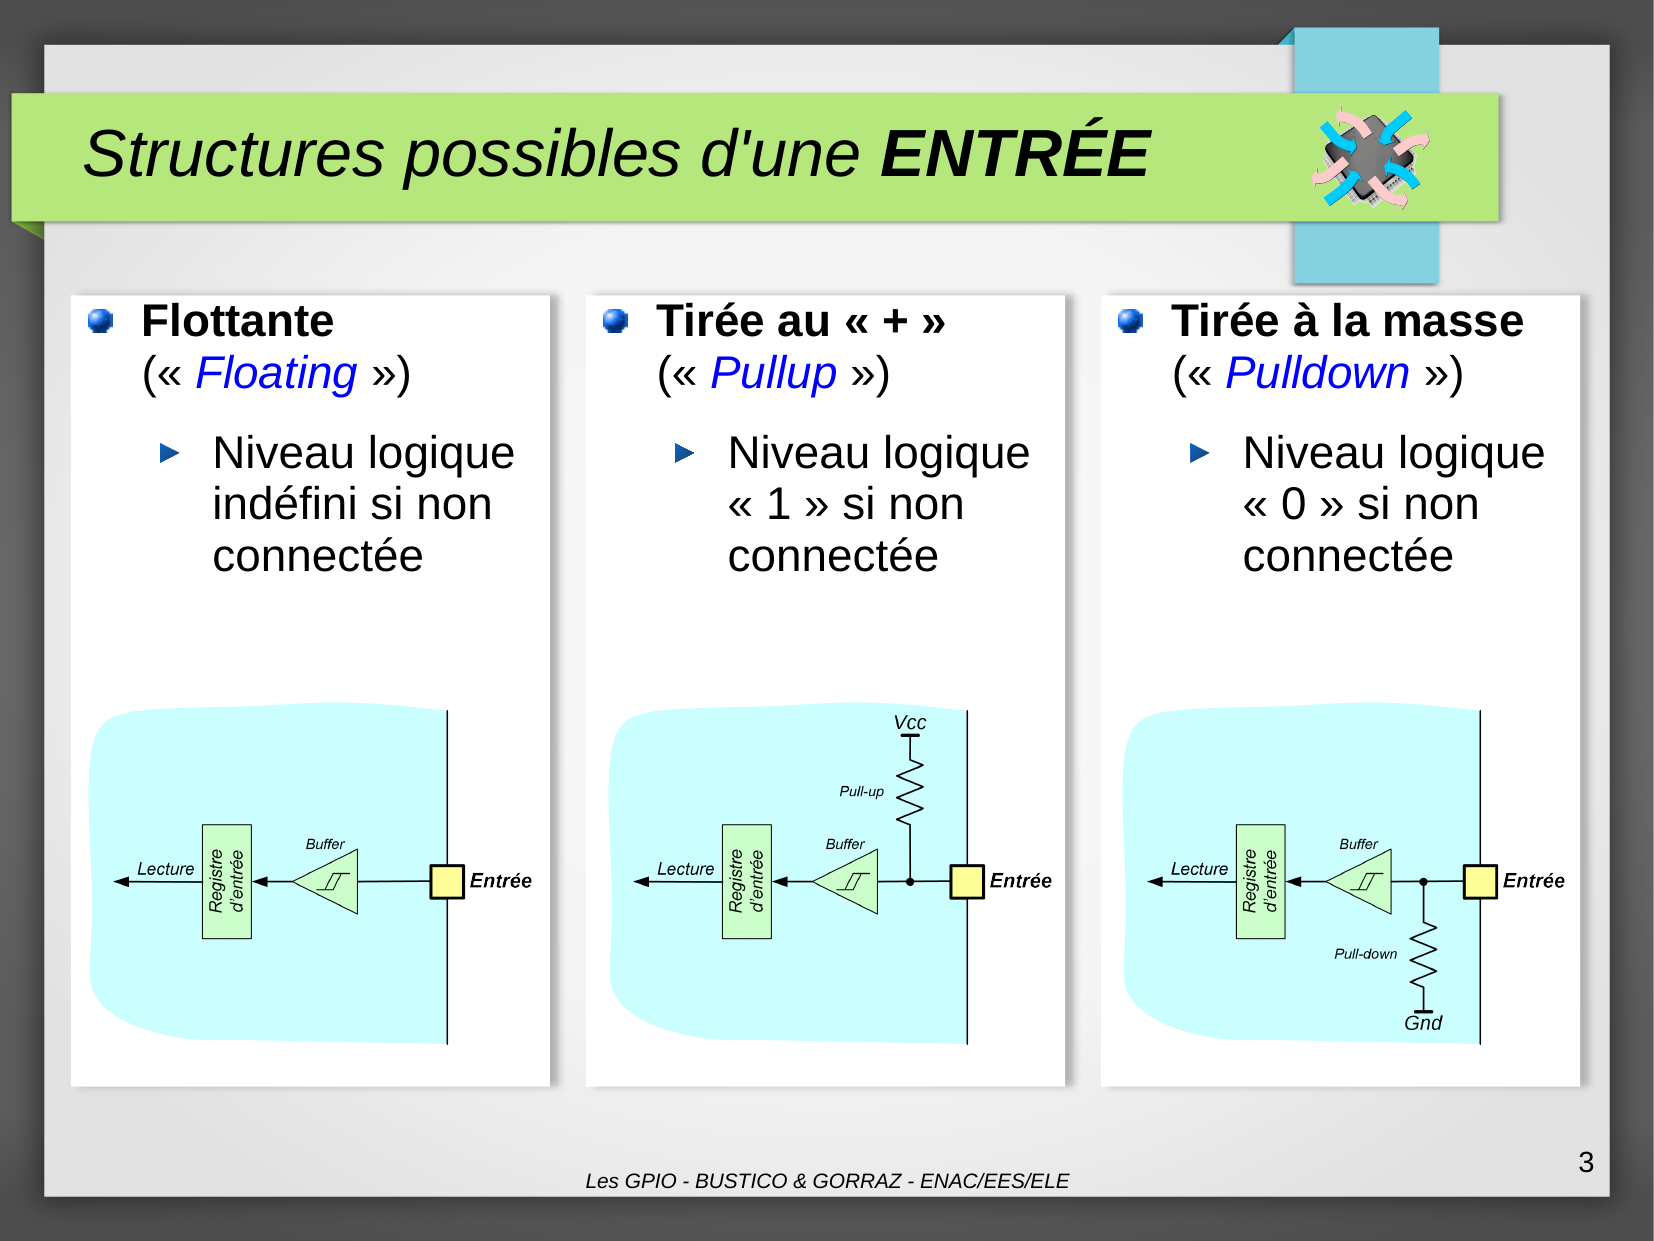

# Structures possibles d'une ENTRÉE
Flottante (« Floating »)
Niveau logique indéfini si non connectée
Tirée au « + » (« Pullup »)
Niveau logique « 1 » si non connectée
Tirée à la masse (« Pulldown »)
Niveau logique « 0 » si non connectée
3
Les GPIO - BUSTICO & GORRAZ - ENAC/EES/ELE